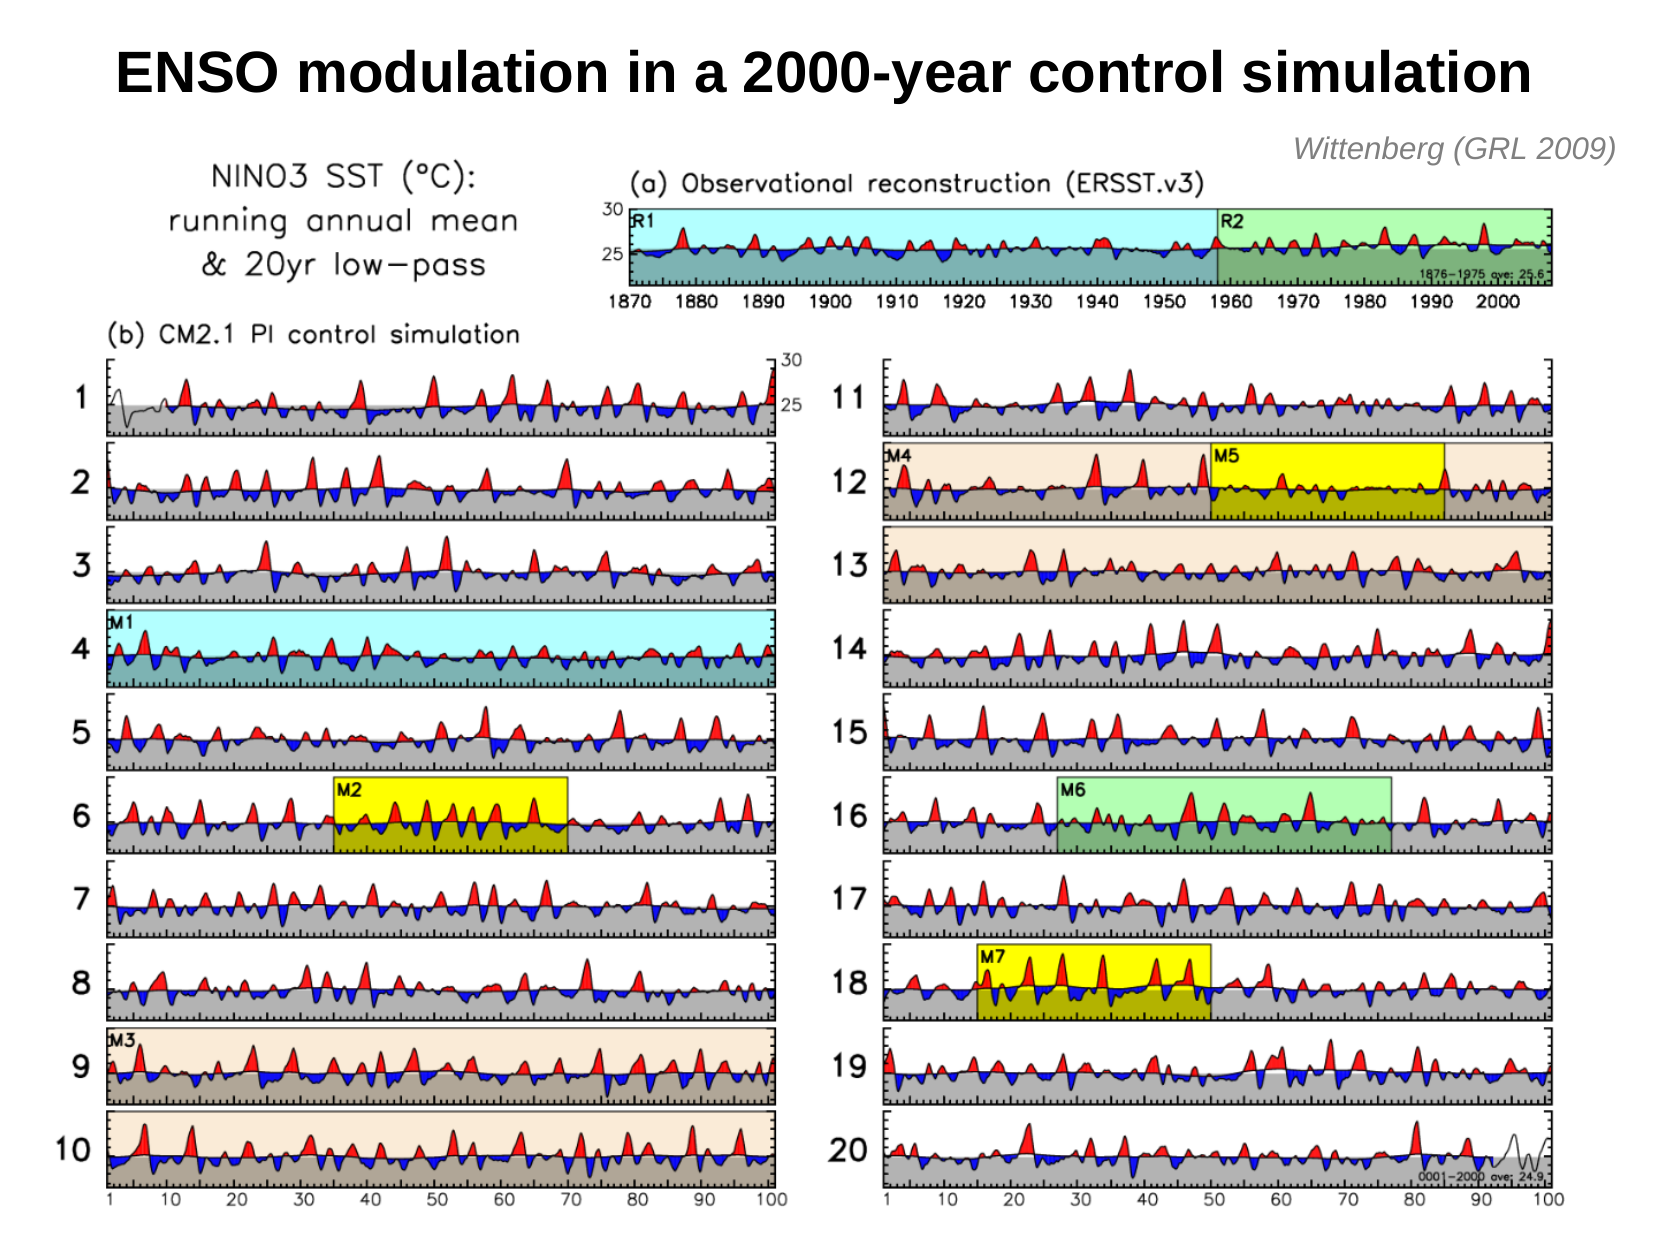

ENSO modulation in a 2000-year control simulation
Wittenberg (GRL 2009)